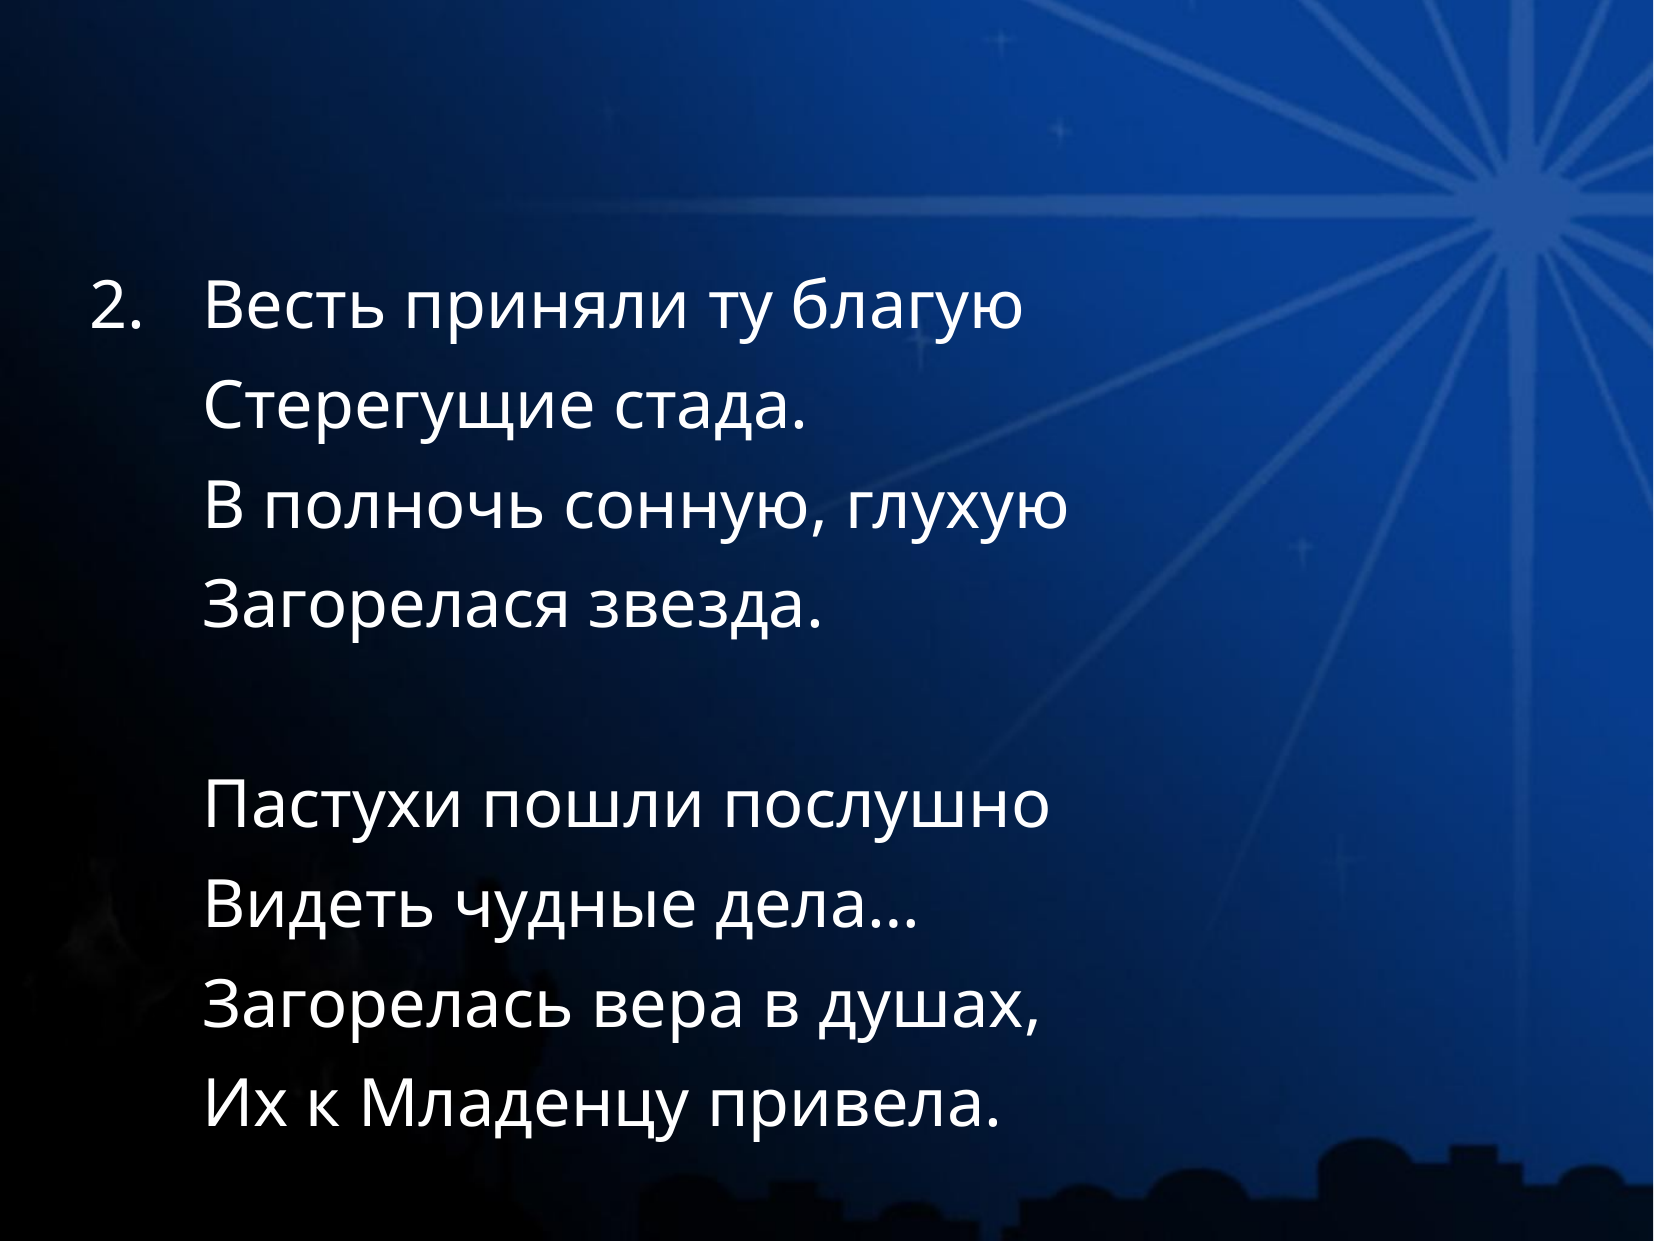

2.	Весть приняли ту благую
	Стерегущие стада.
	В полночь сонную, глухую
	Загорелася звезда.
	Пастухи пошли послушно
	Видеть чудные дела…
	Загорелась вера в душах,
	Их к Младенцу привела.